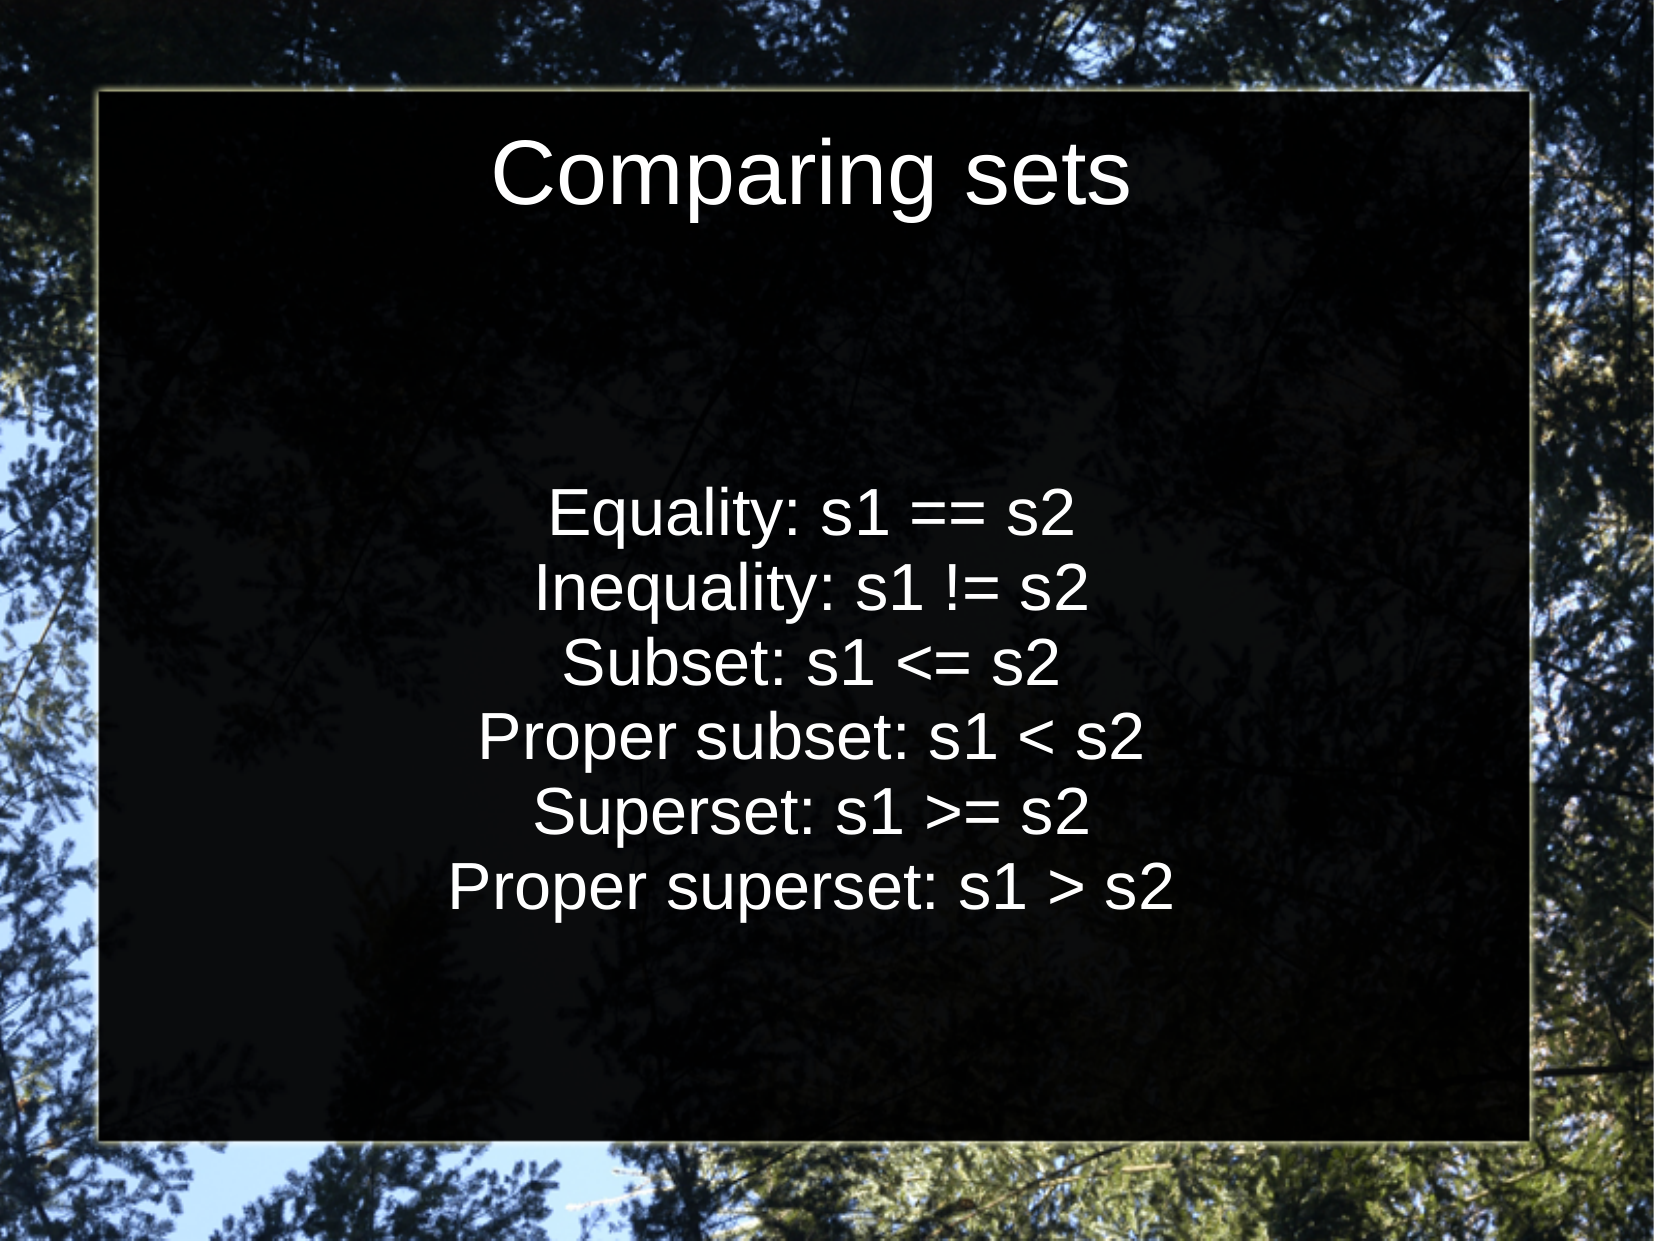

# Comparing sets
Equality: s1 == s2
Inequality: s1 != s2
Subset: s1 <= s2
Proper subset: s1 < s2
Superset: s1 >= s2
Proper superset: s1 > s2